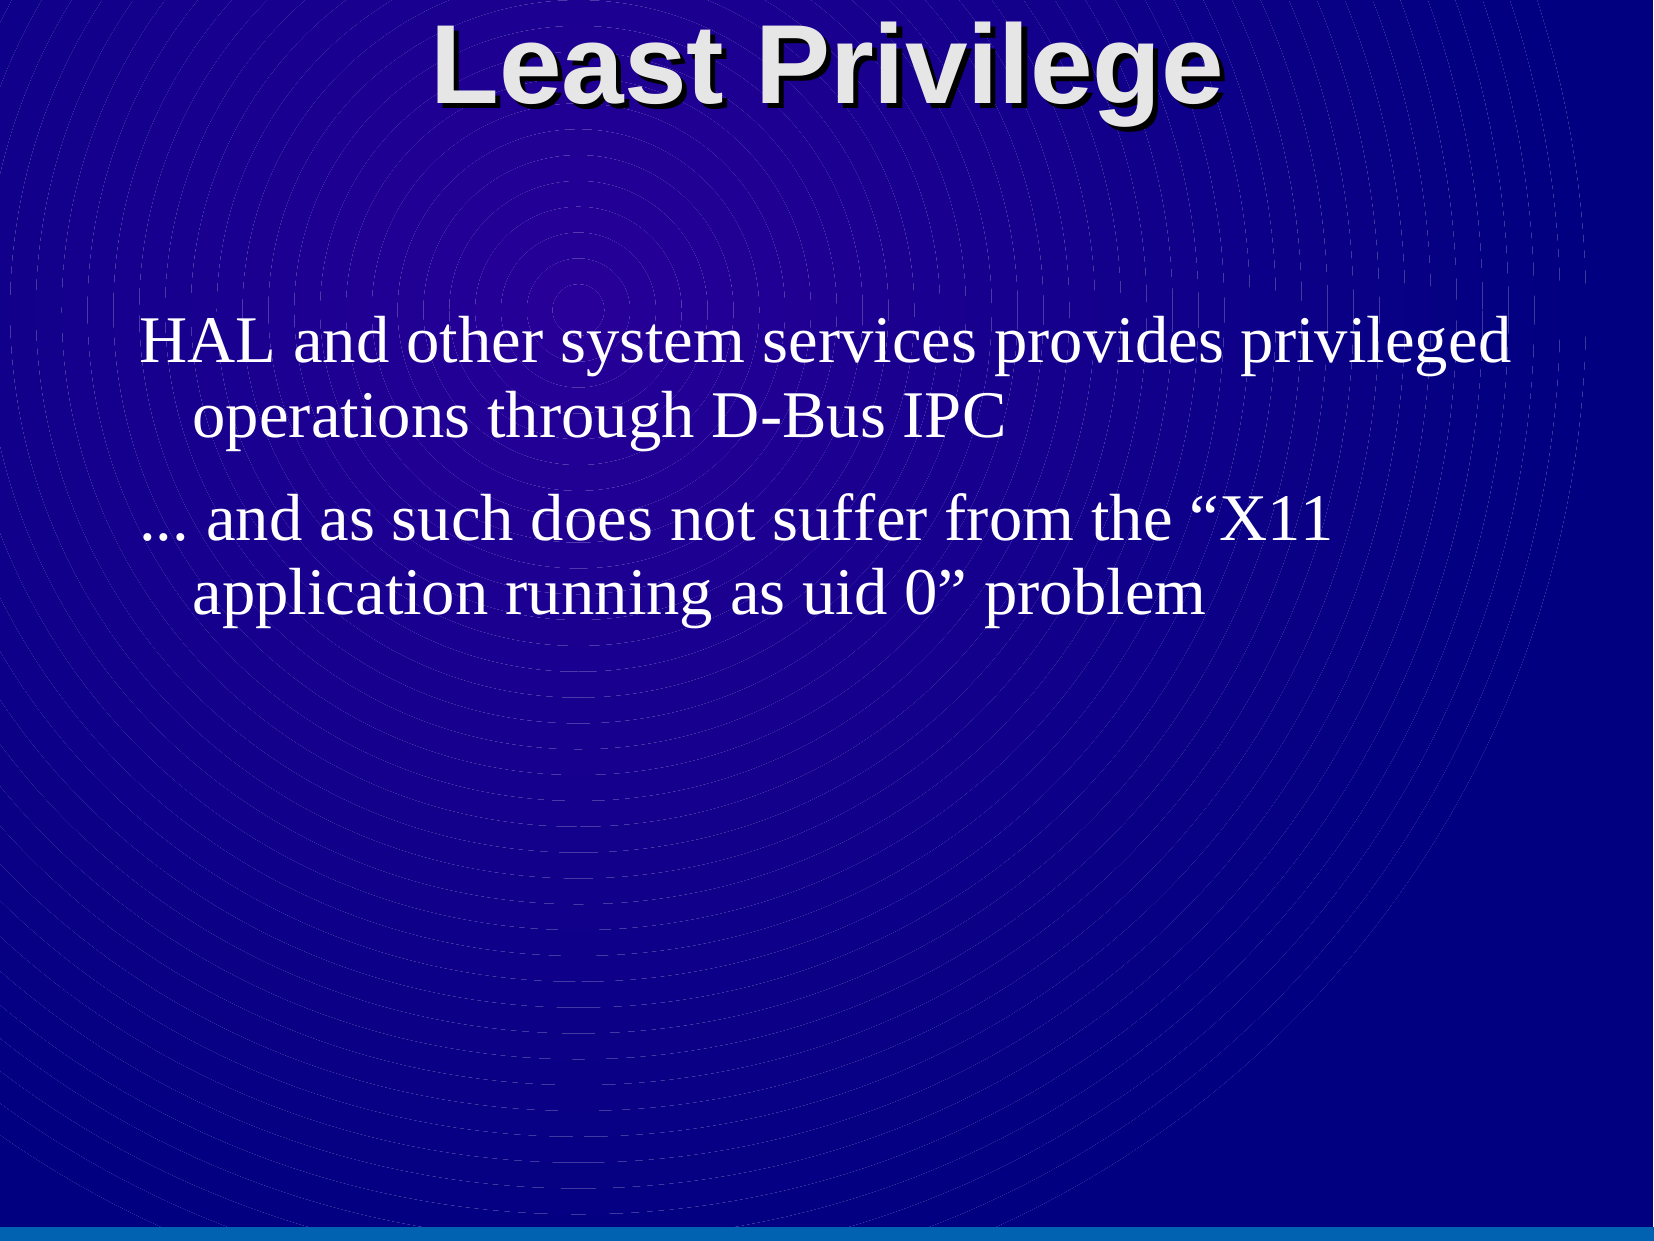

# Least Privilege
HAL and other system services provides privileged operations through D-Bus IPC
... and as such does not suffer from the “X11 application running as uid 0” problem